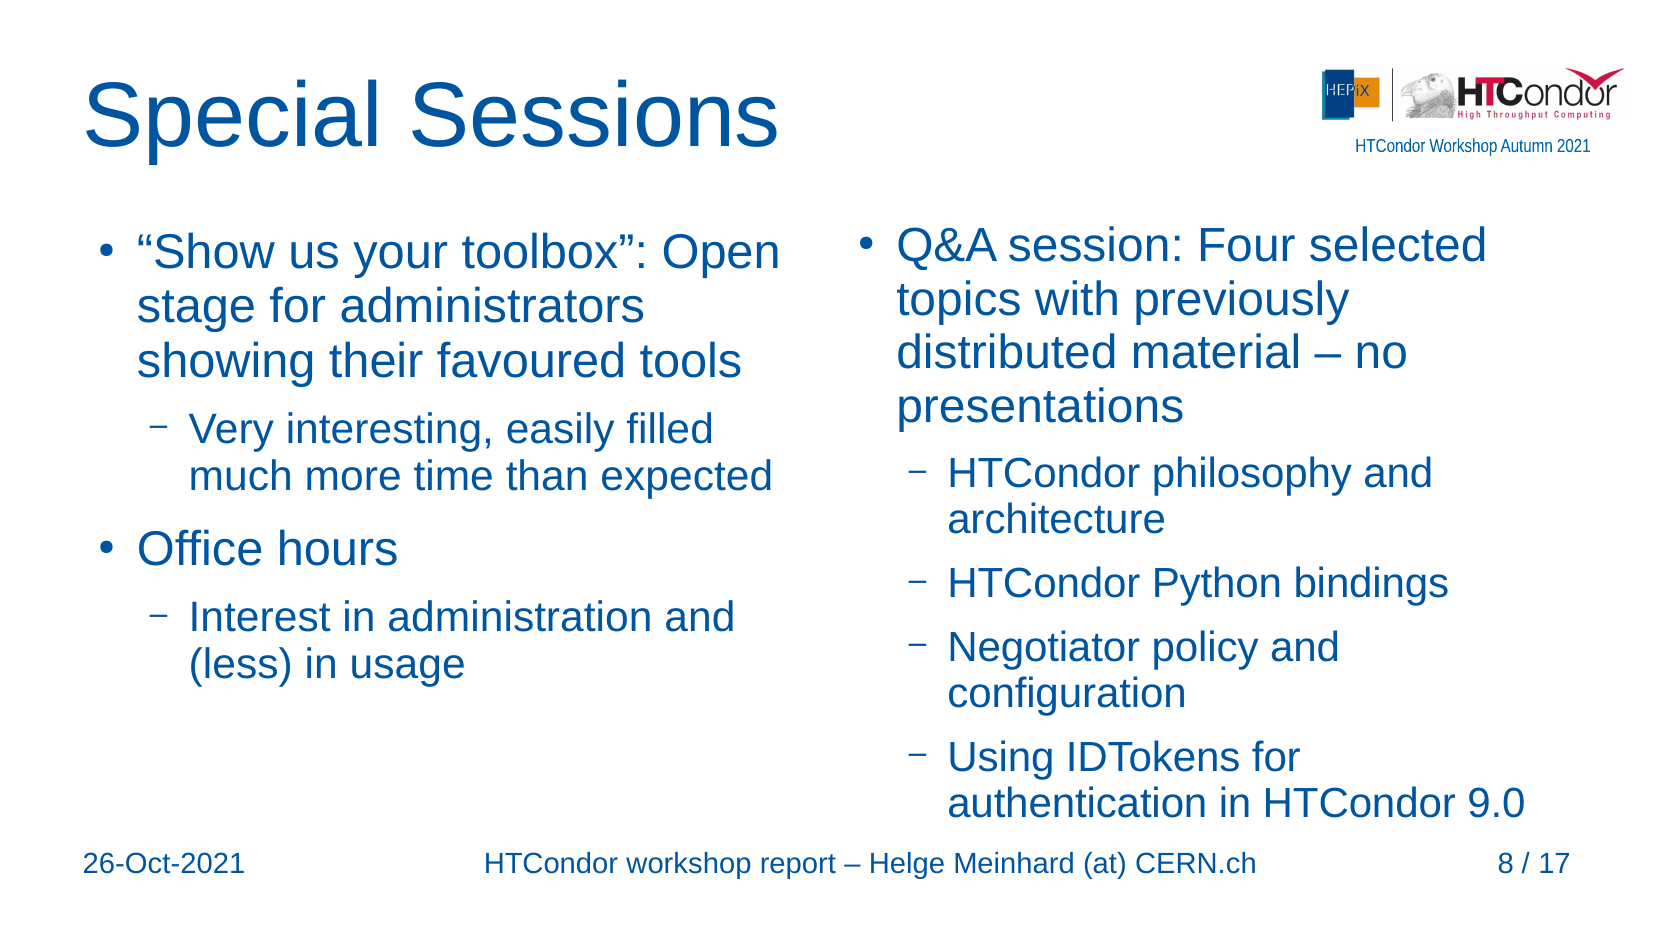

# Special Sessions
Q&A session: Four selected topics with previously distributed material – no presentations
HTCondor philosophy and architecture
HTCondor Python bindings
Negotiator policy and configuration
Using IDTokens for authentication in HTCondor 9.0
“Show us your toolbox”: Open stage for administrators showing their favoured tools
Very interesting, easily filled much more time than expected
Office hours
Interest in administration and (less) in usage
26-Oct-2021
HTCondor workshop report – Helge Meinhard (at) CERN.ch
8